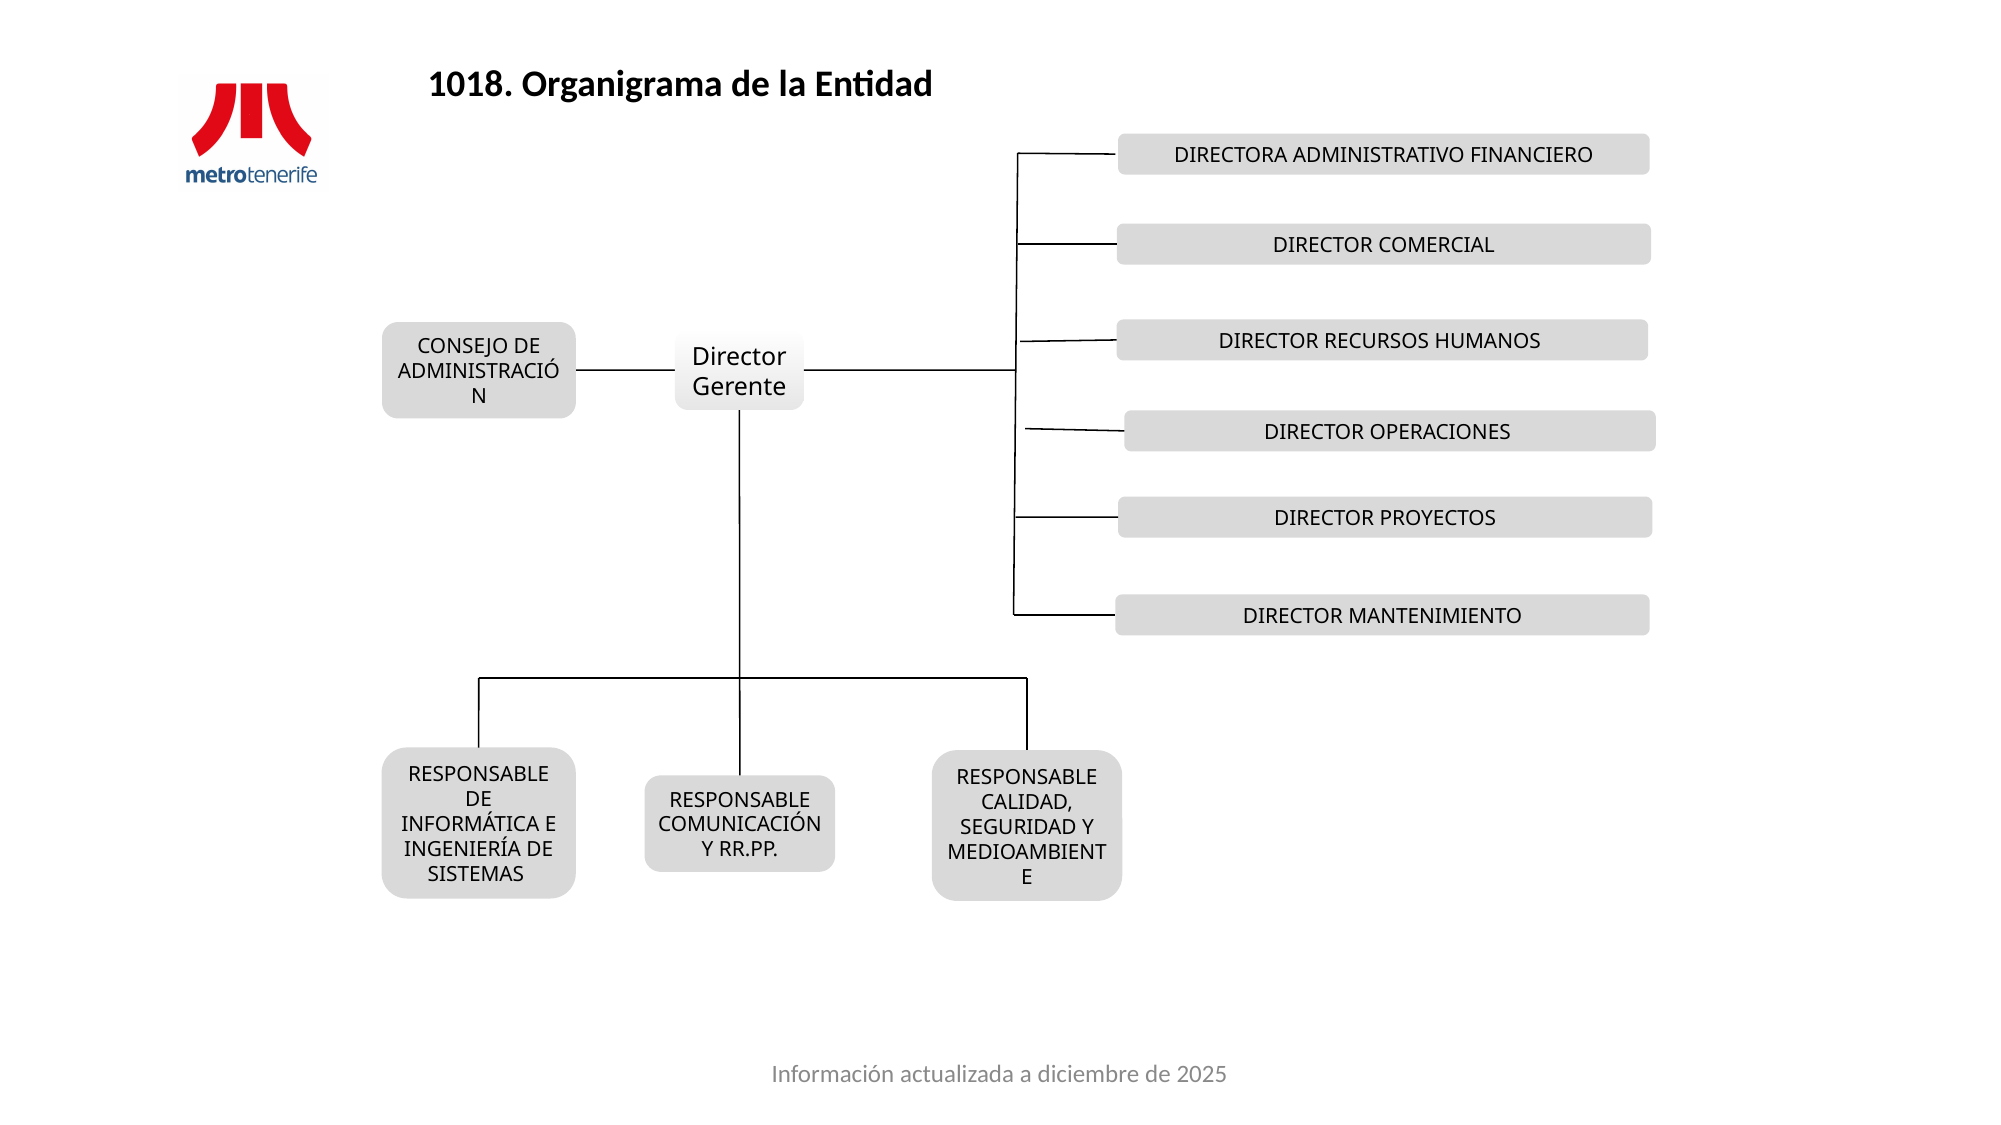

1018. Organigrama de la Entidad
DirectorA Administrativo Financiero
Director Comercial
Director Recursos Humanos
Consejo de administración
Director Gerente
Director Operaciones
Director Proyectos
Director MANTENIMIENTO
Responsable de Informática e Ingeniería de Sistemas
Responsable Calidad, Seguridad Y MEDIOAMBIENTE
Responsable Comunicación y RR.PP.
Información actualizada a diciembre de 2025